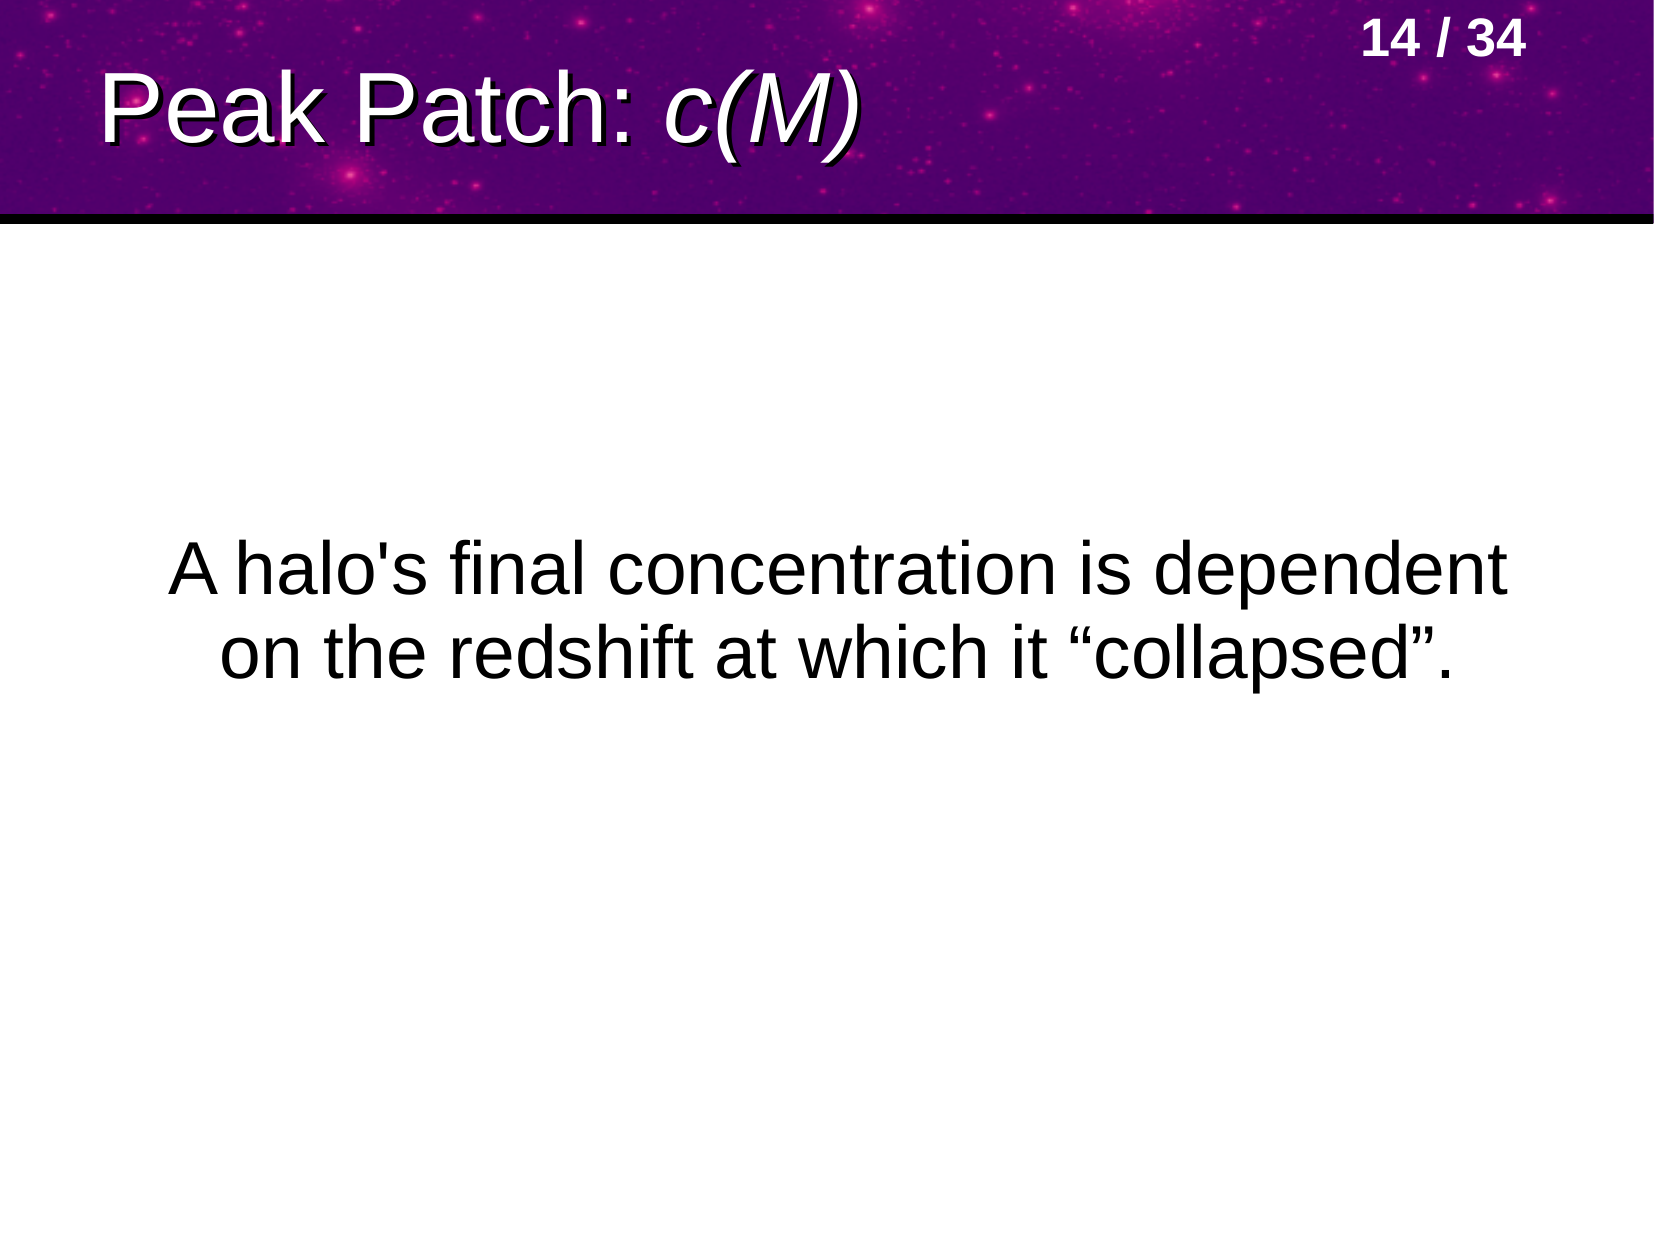

Peak Patch
Peak Patch: c(M)
A halo's final concentration is dependent on the redshift at which it “collapsed”.